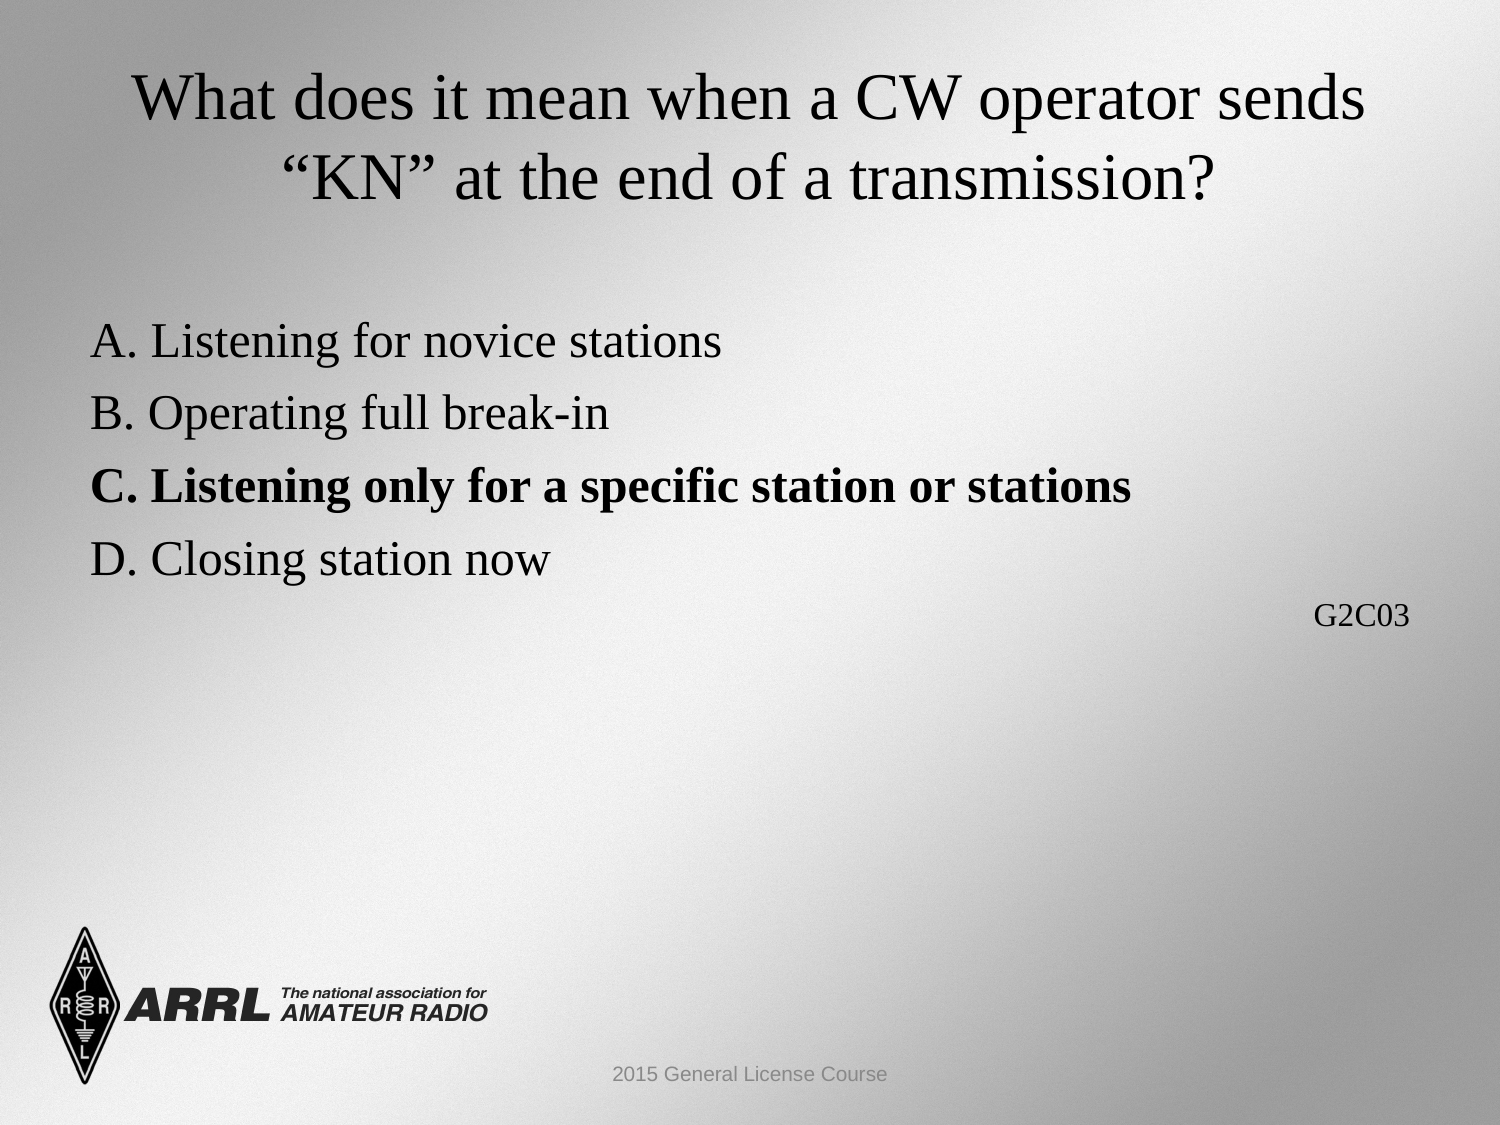

# What does it mean when a CW operator sends “KN” at the end of a transmission?
A. Listening for novice stations
B. Operating full break-in
C. Listening only for a specific station or stations
D. Closing station now
 G2C03
2015 General License Course